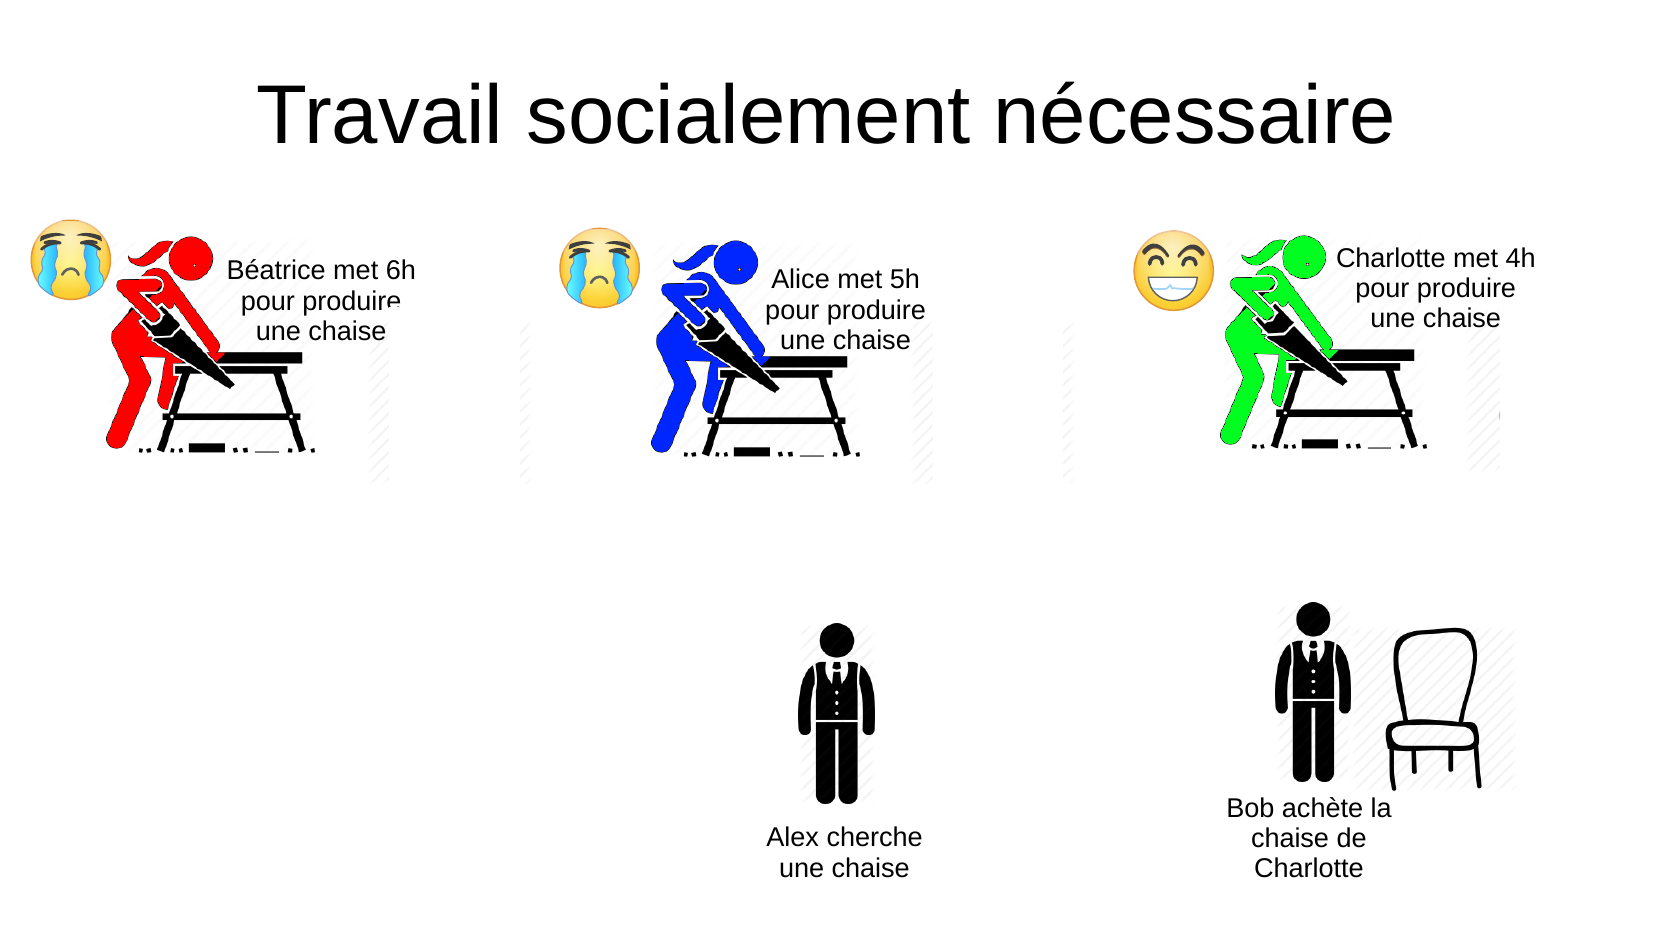

# Travail socialement nécessaire
Charlotte met 4h pour produire une chaise
Béatrice met 6h pour produire une chaise
Alice met 5h pour produire une chaise
Bob achète la chaise de Charlotte
Alex cherche une chaise